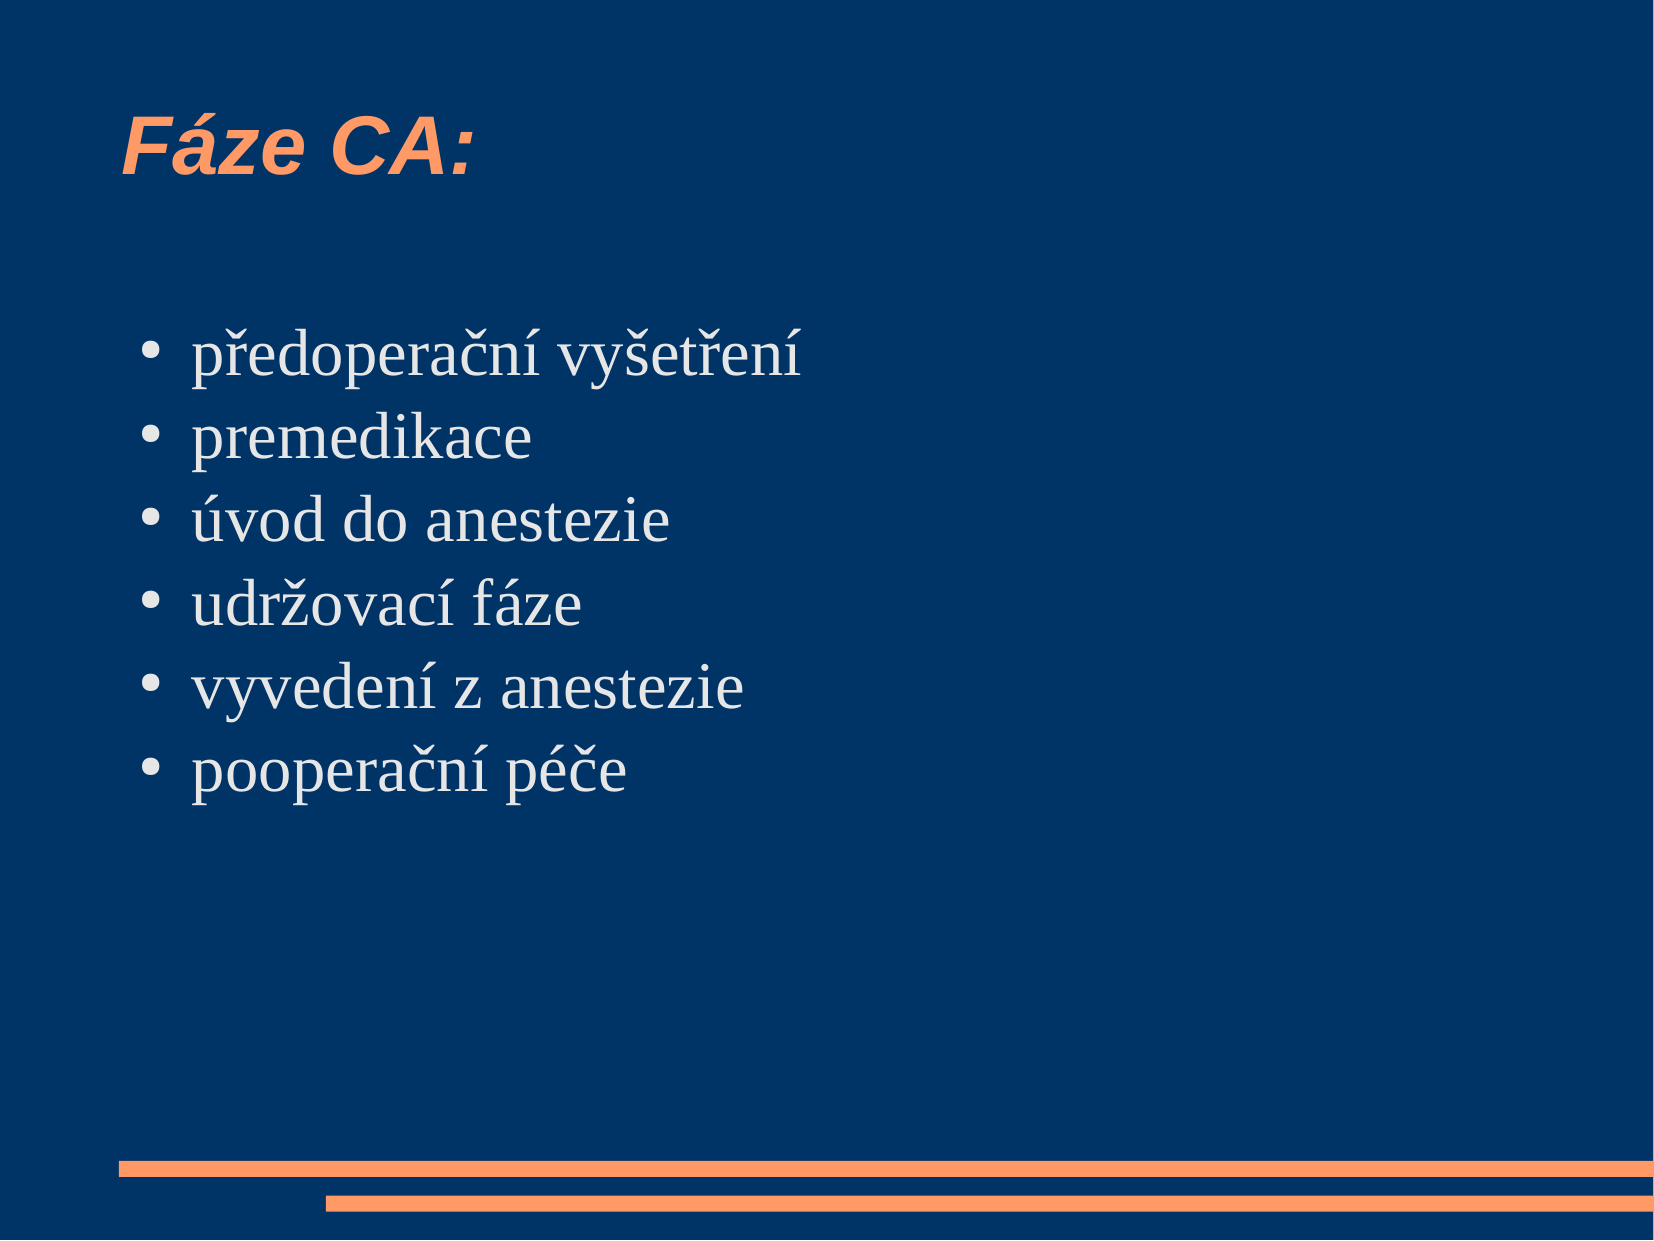

# Fáze CA:
předoperační vyšetření
premedikace
úvod do anestezie
udržovací fáze
vyvedení z anestezie
pooperační péče